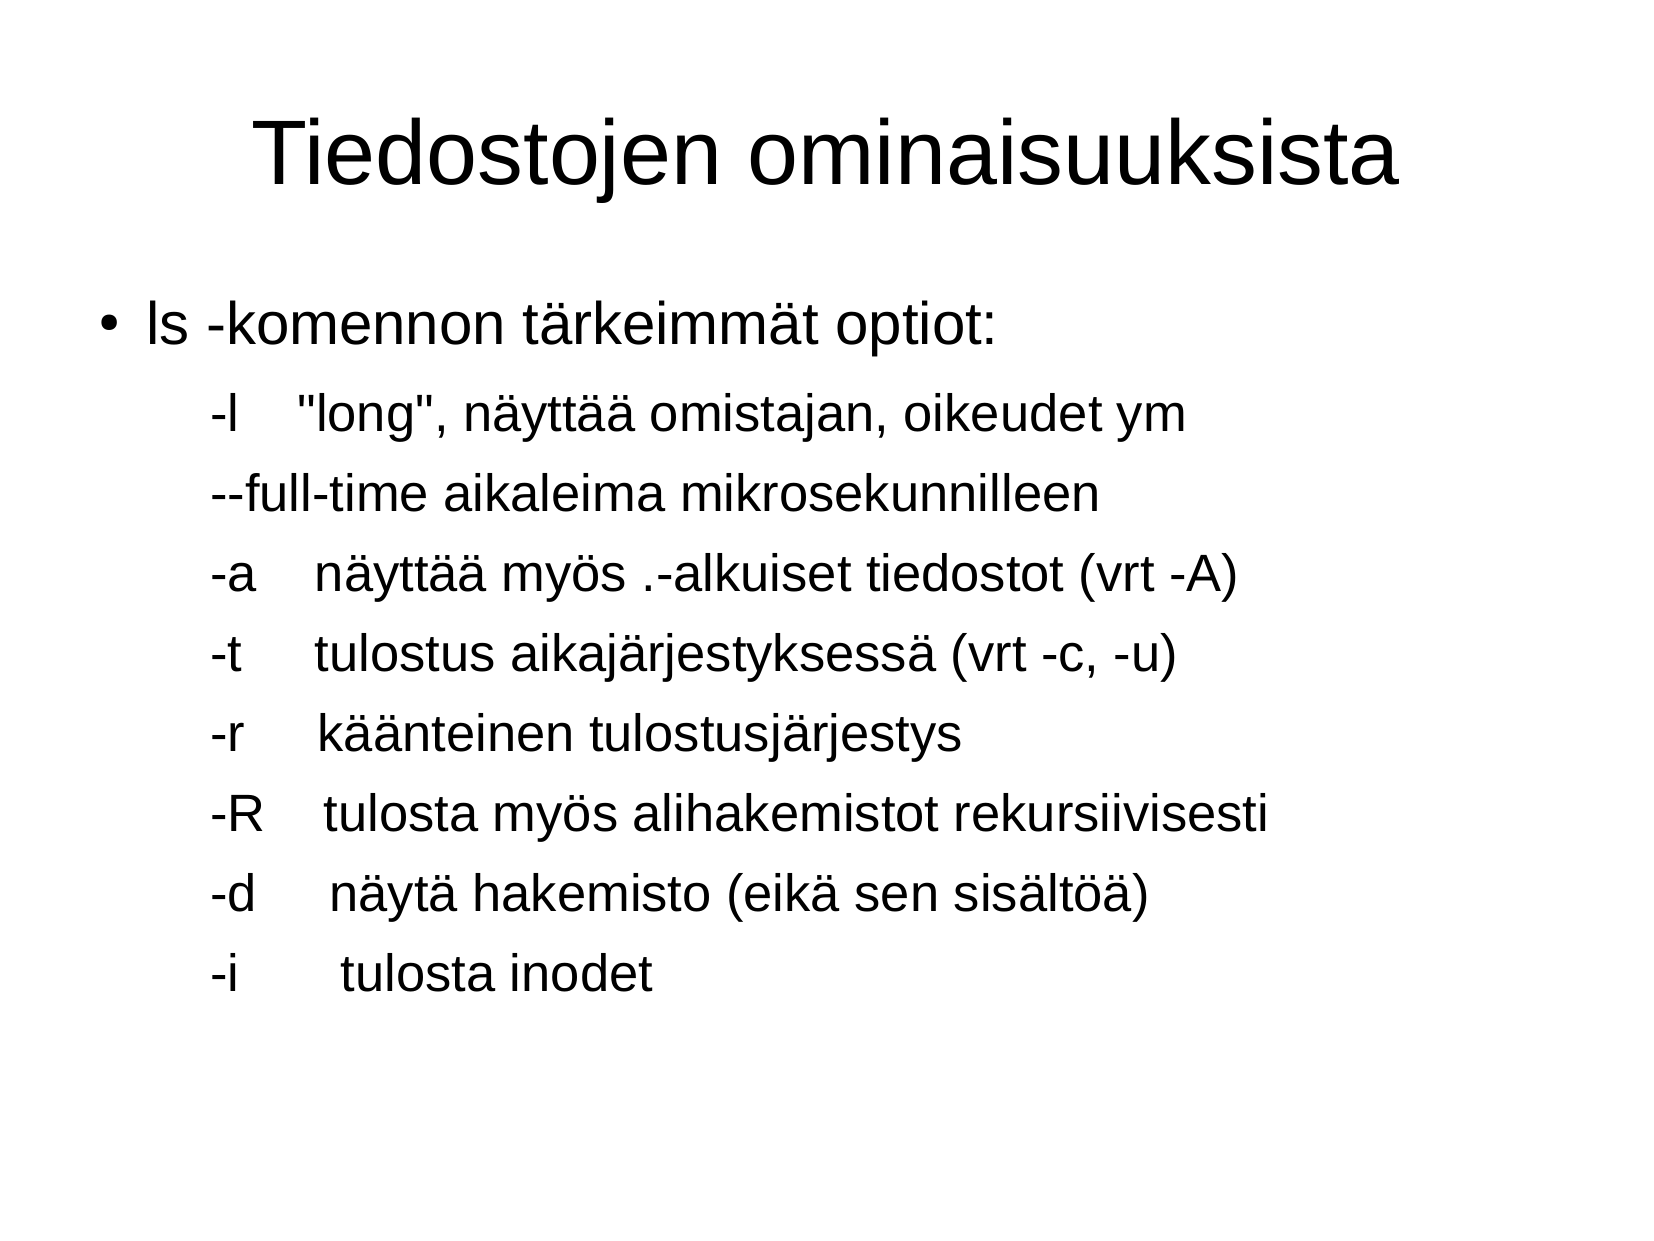

# Tiedostojen ominaisuuksista
ls -komennon tärkeimmät optiot:
-l "long", näyttää omistajan, oikeudet ym
--full-time aikaleima mikrosekunnilleen
-a näyttää myös .-alkuiset tiedostot (vrt -A)
-t tulostus aikajärjestyksessä (vrt -c, -u)
-r käänteinen tulostusjärjestys
-R tulosta myös alihakemistot rekursiivisesti
-d näytä hakemisto (eikä sen sisältöä)
-i tulosta inodet